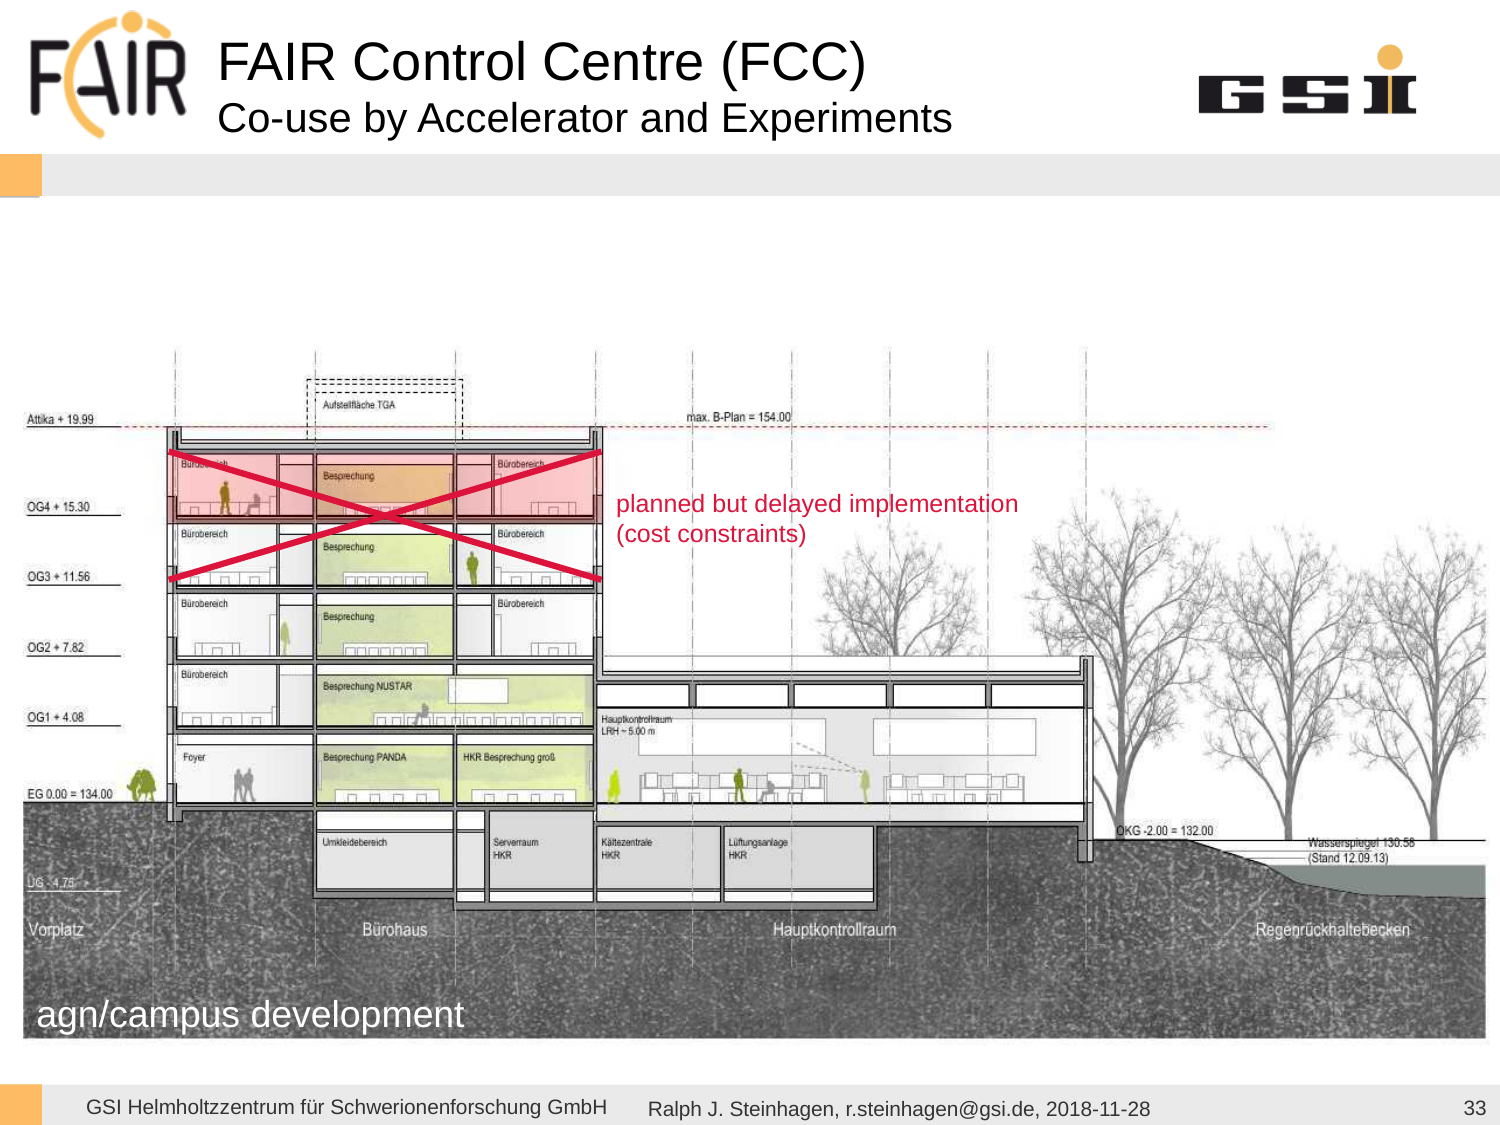

FAIR Control Centre (FCC)
Co-use by Accelerator and Experiments
planned but delayed implementation
(cost constraints)
agn/campus development